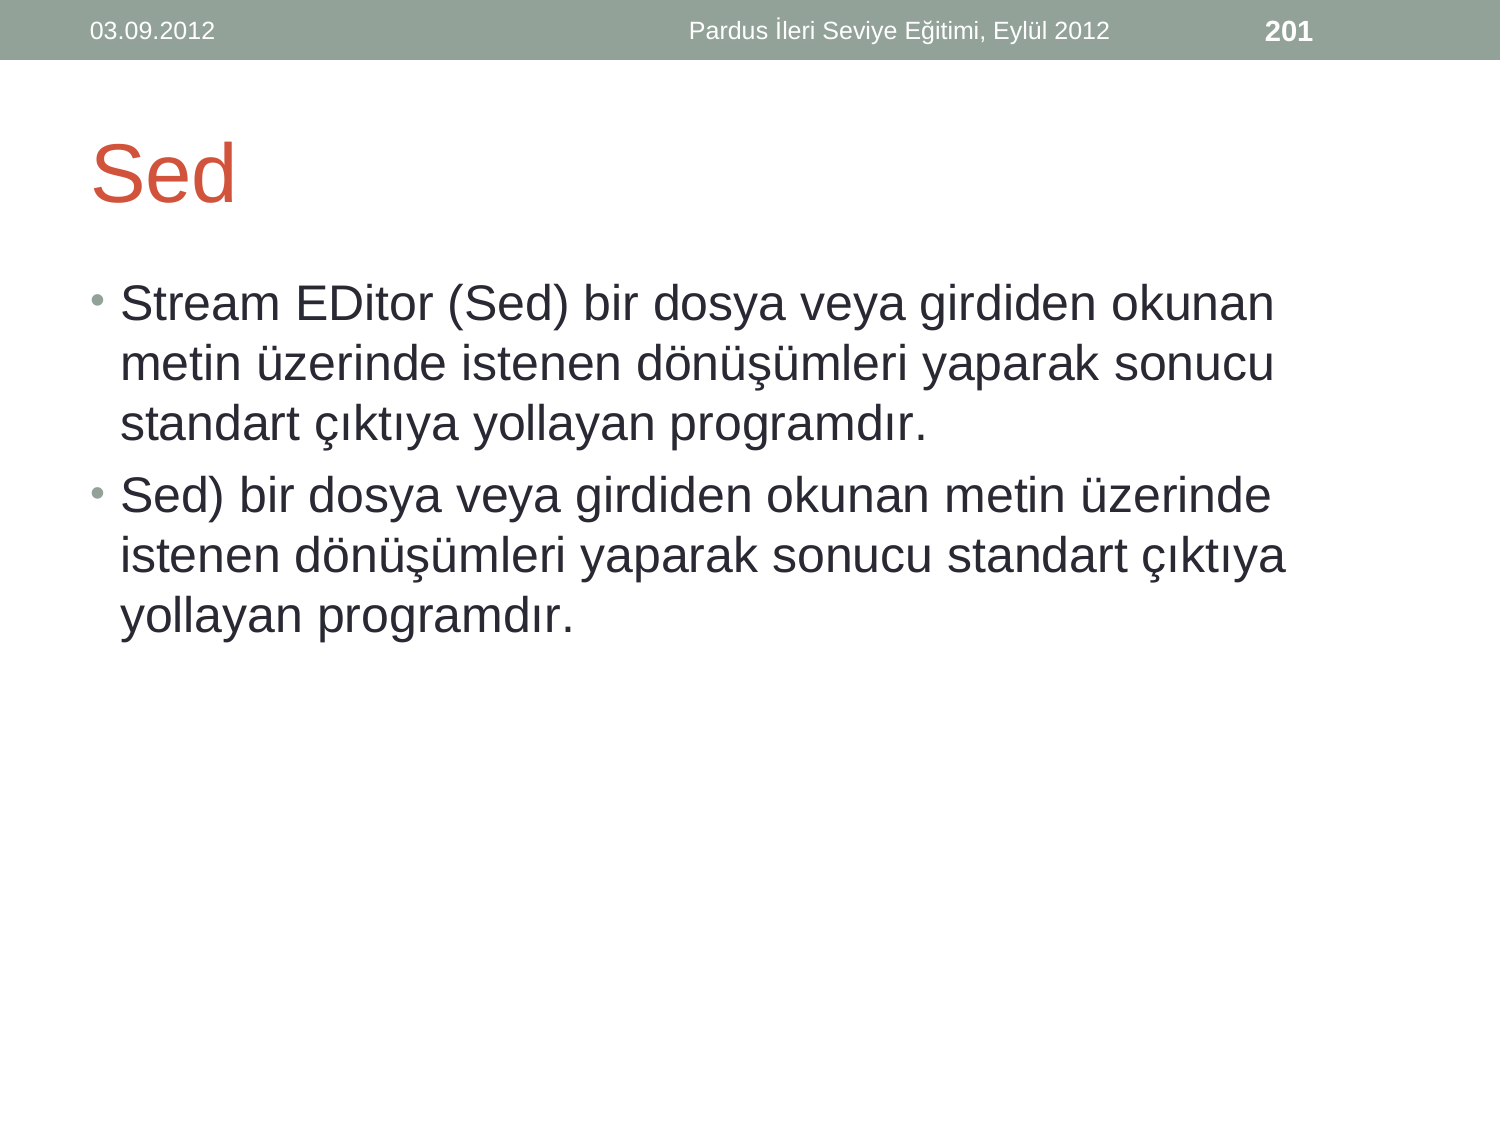

03.09.2012
Pardus İleri Seviye Eğitimi, Eylül 2012
# Sed
Stream EDitor (Sed) bir dosya veya girdiden okunan metin üzerinde istenen dönüşümleri yaparak sonucu standart çıktıya yollayan programdır.
Sed) bir dosya veya girdiden okunan metin üzerinde istenen dönüşümleri yaparak sonucu standart çıktıya yollayan programdır.